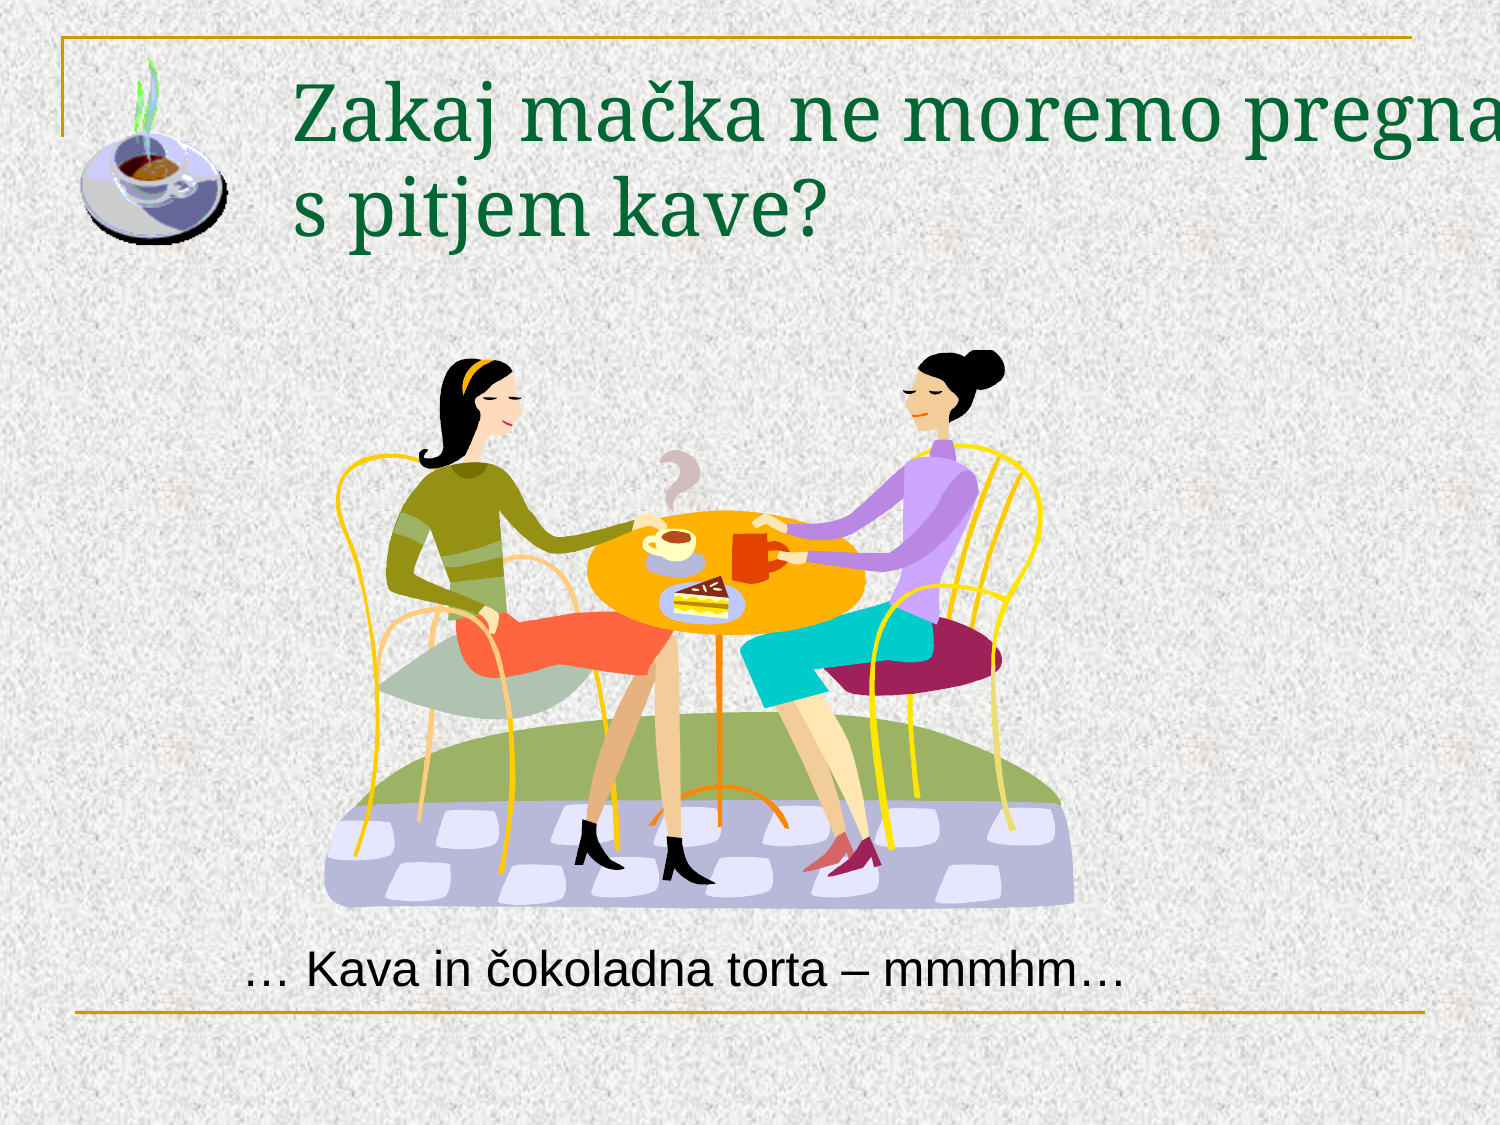

# Zakaj mačka ne moremo pregnati s pitjem kave?
… Kava in čokoladna torta – mmmhm…